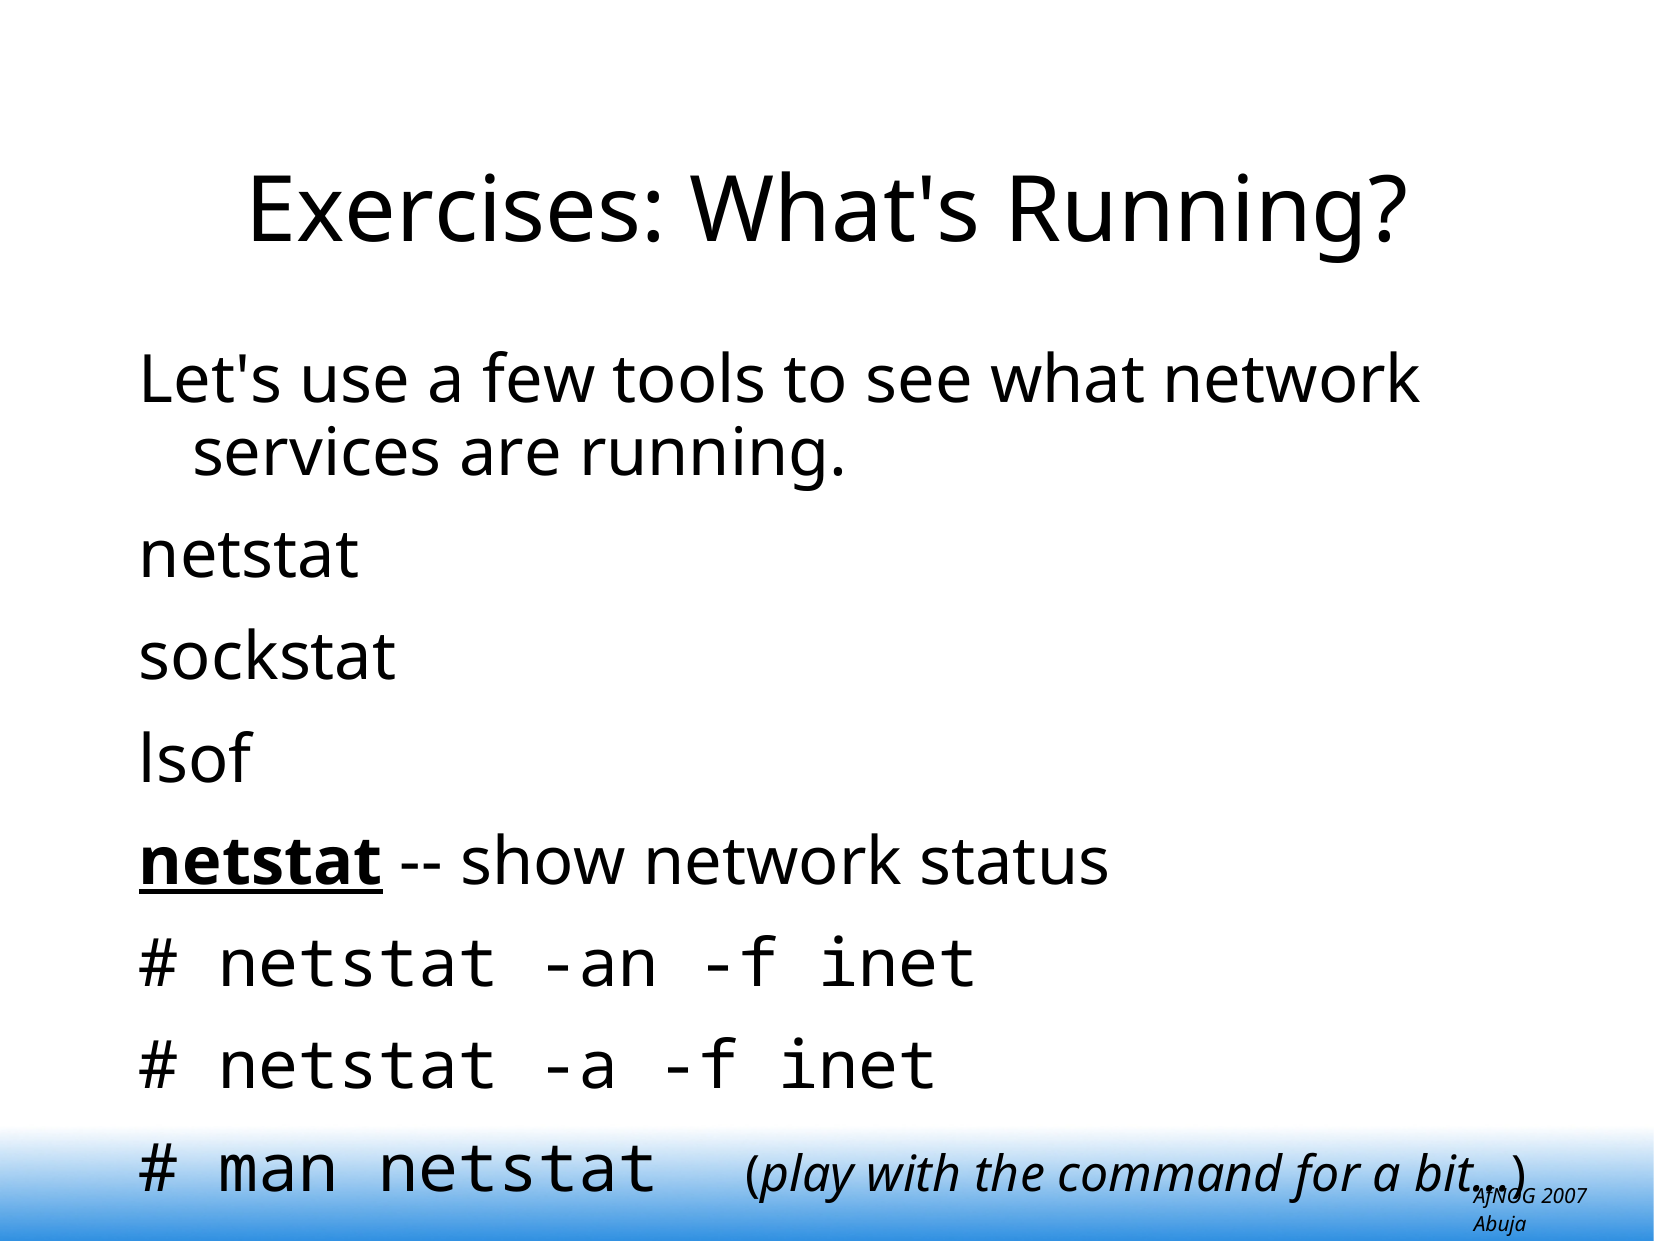

# Exercises: What's Running?
Let's use a few tools to see what network services are running.
netstat
sockstat
lsof
netstat -- show network status
# netstat -an -f inet
# netstat -a -f inet
# man netstat (play with the command for a bit...)